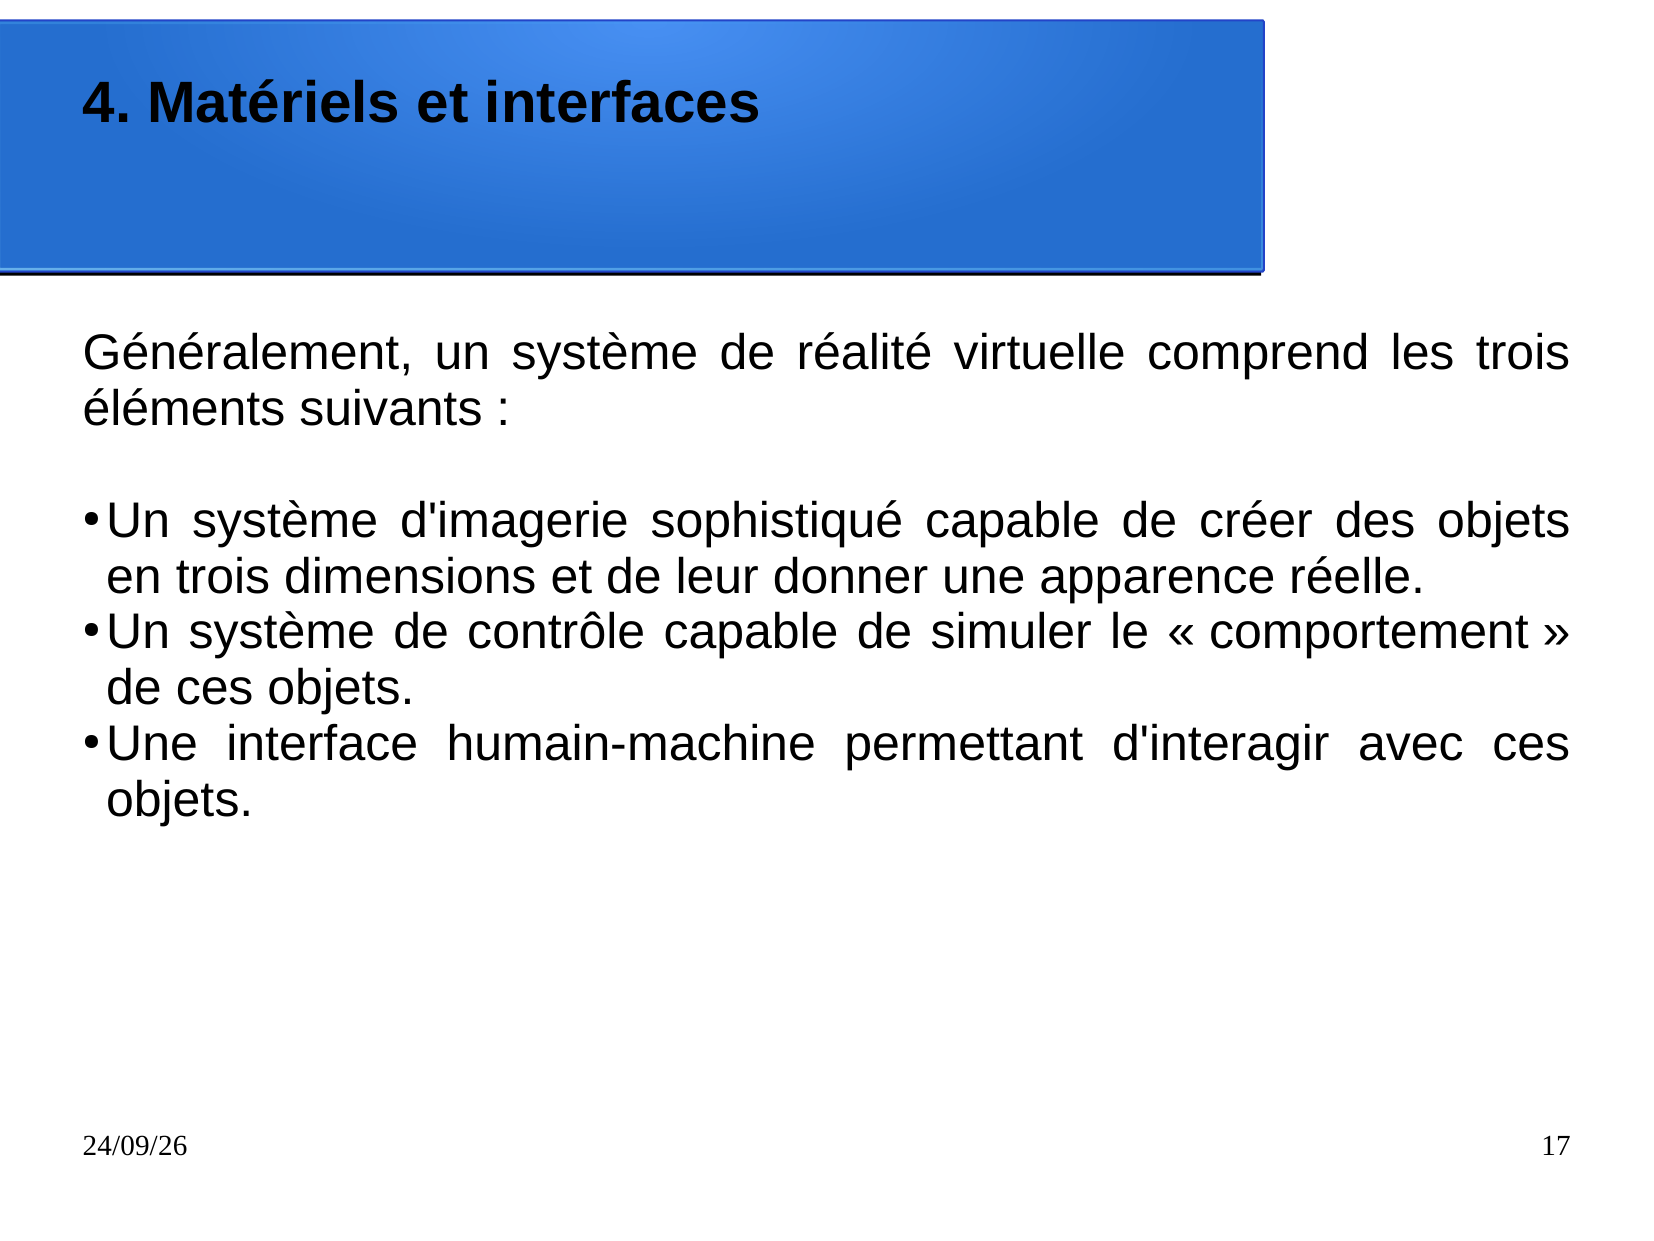

# 4. Matériels et interfaces
Généralement, un système de réalité virtuelle comprend les trois éléments suivants :
Un système d'imagerie sophistiqué capable de créer des objets en trois dimensions et de leur donner une apparence réelle.
Un système de contrôle capable de simuler le « comportement » de ces objets.
Une interface humain-machine permettant d'interagir avec ces objets.
17